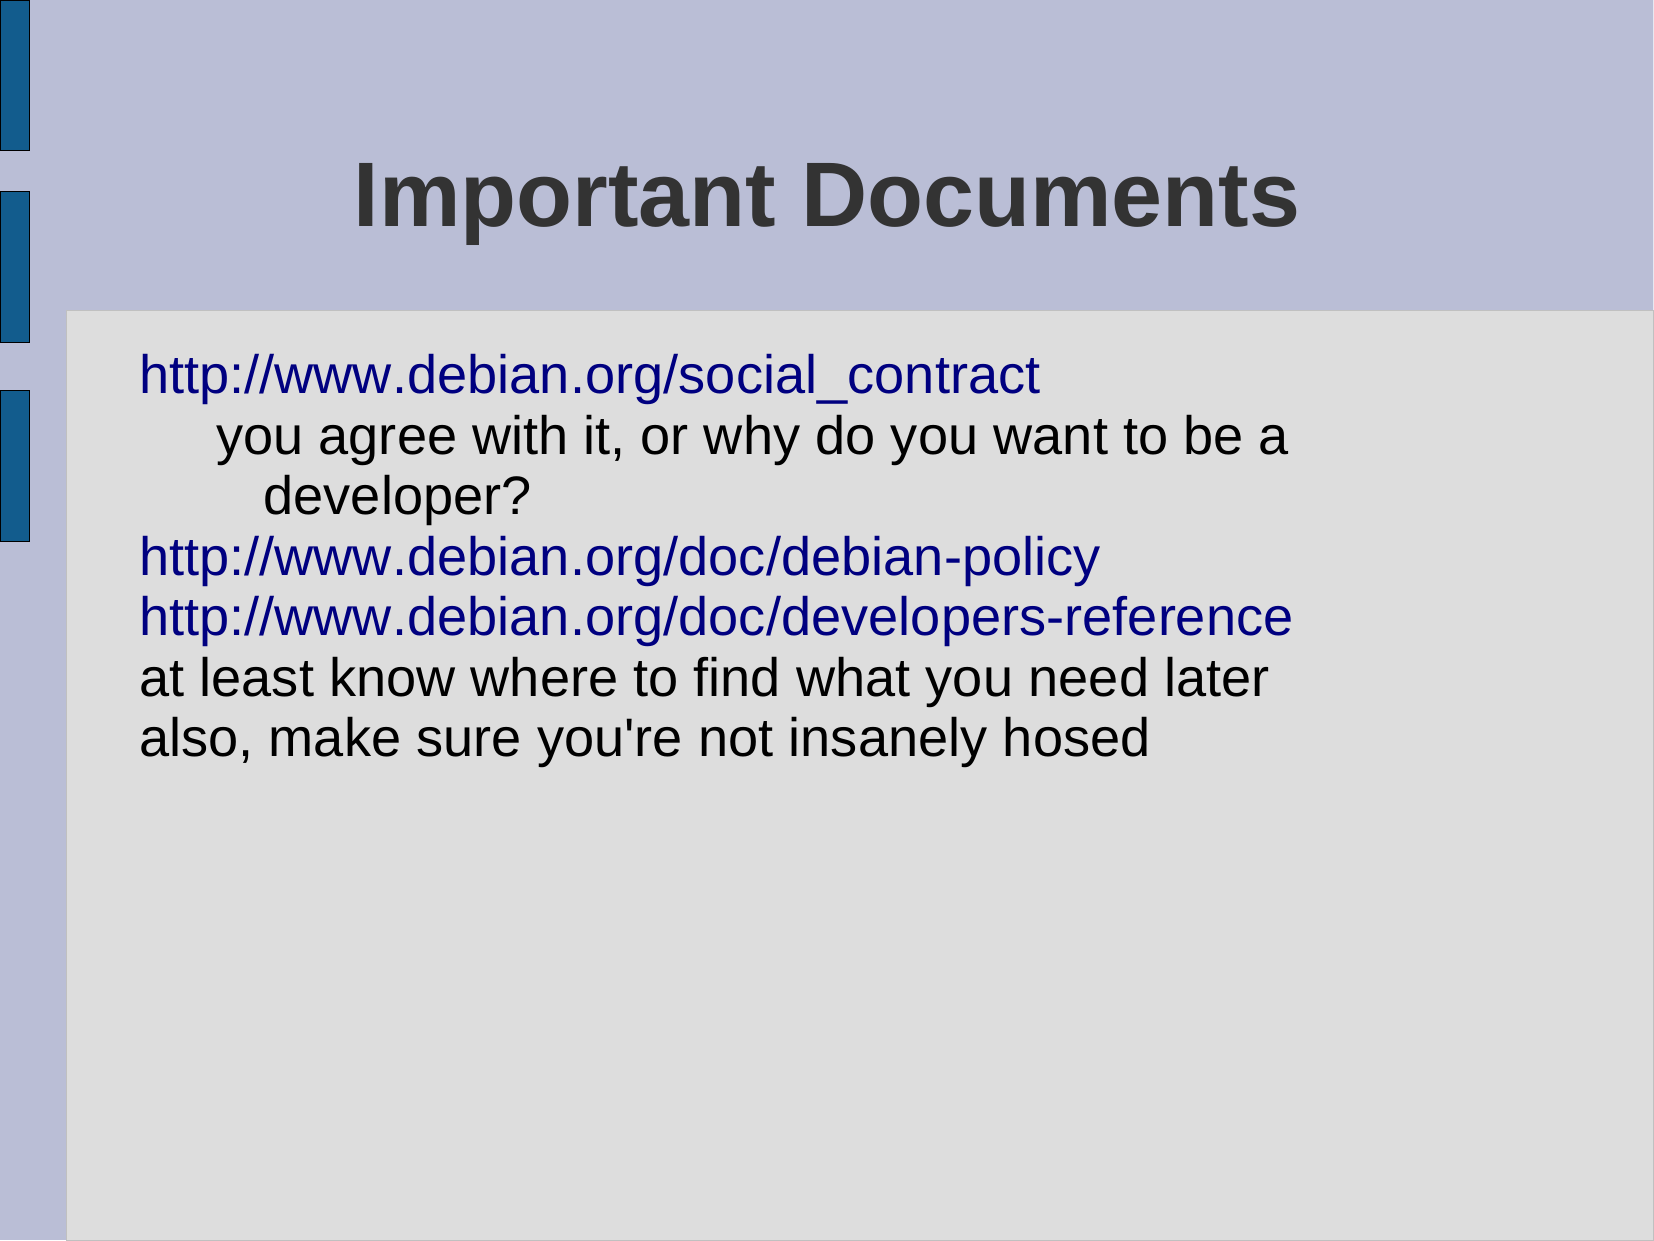

# Important Documents
http://www.debian.org/social_contract
you agree with it, or why do you want to be a developer?
http://www.debian.org/doc/debian-policy
http://www.debian.org/doc/developers-reference
at least know where to find what you need later
also, make sure you're not insanely hosed